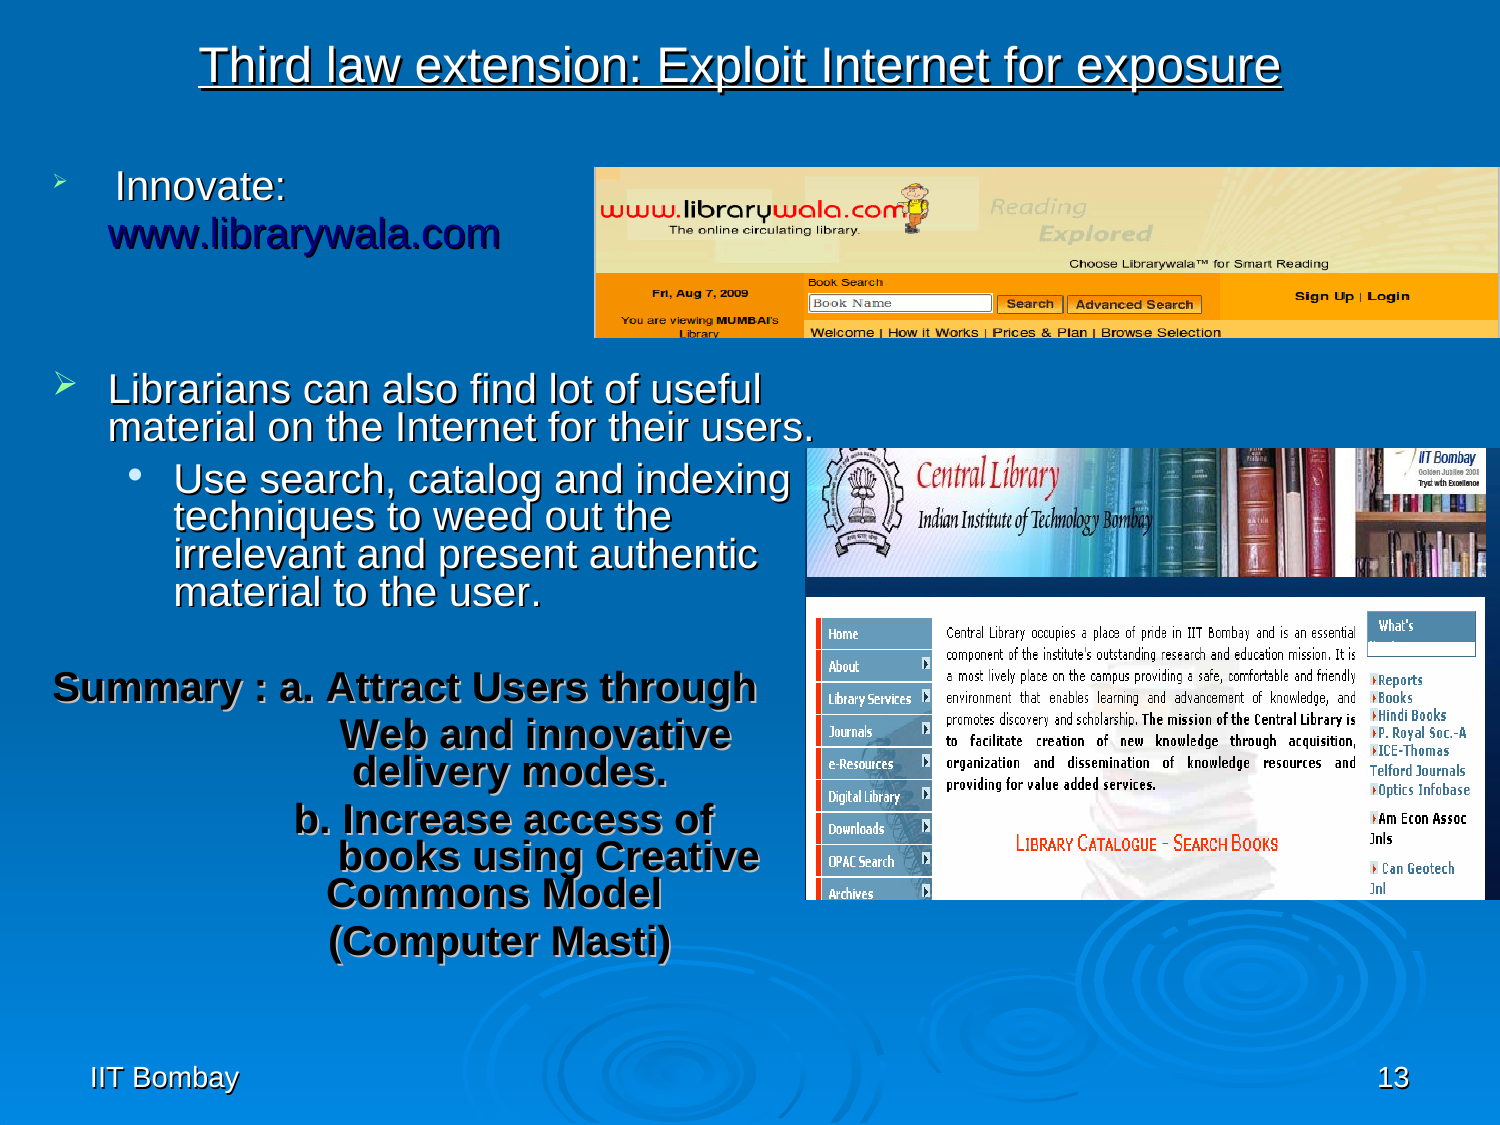

# Third law extension: Exploit Internet for exposure
 Innovate:
www.librarywala.com
Librarians can also find lot of useful material on the Internet for their users.
Use search, catalog and indexing techniques to weed out the irrelevant and present authentic material to the user.
Summary : a. Attract Users through
 Web and innovative					delivery modes.
 b. Increase access of books using Creative Commons Model
 (Computer Masti)
IIT Bombay
13